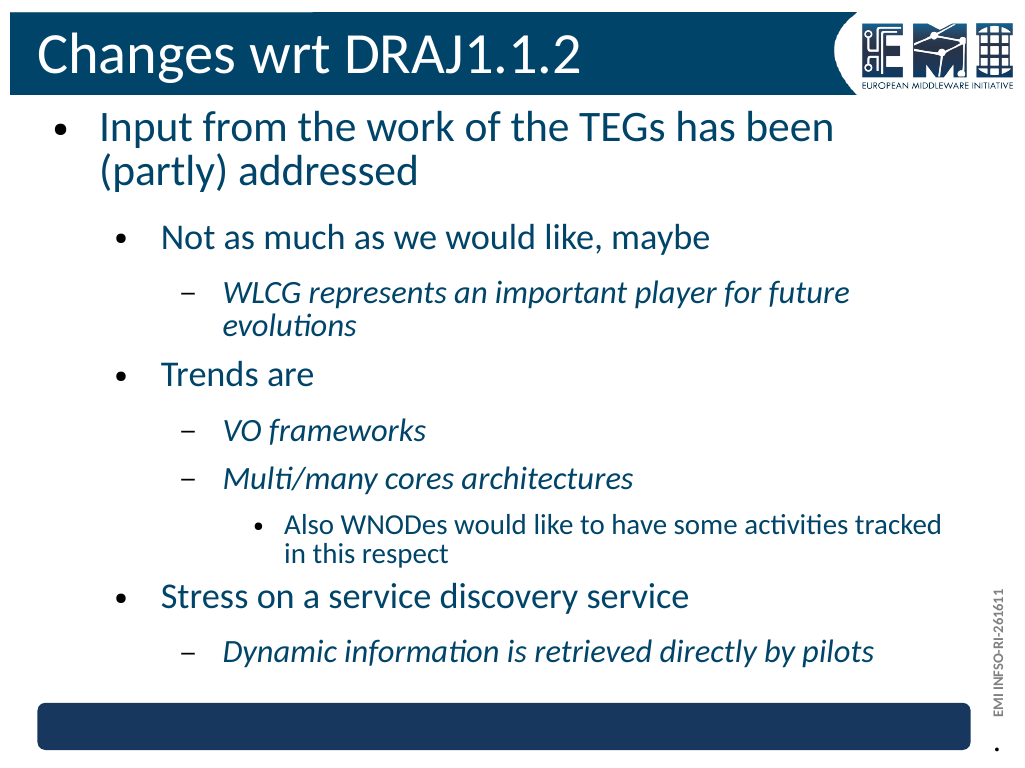

# Changes wrt DRAJ1.1.2
Input from the work of the TEGs has been (partly) addressed
Not as much as we would like, maybe
WLCG represents an important player for future evolutions
Trends are
VO frameworks
Multi/many cores architectures
Also WNODes would like to have some activities tracked in this respect
Stress on a service discovery service
Dynamic information is retrieved directly by pilots